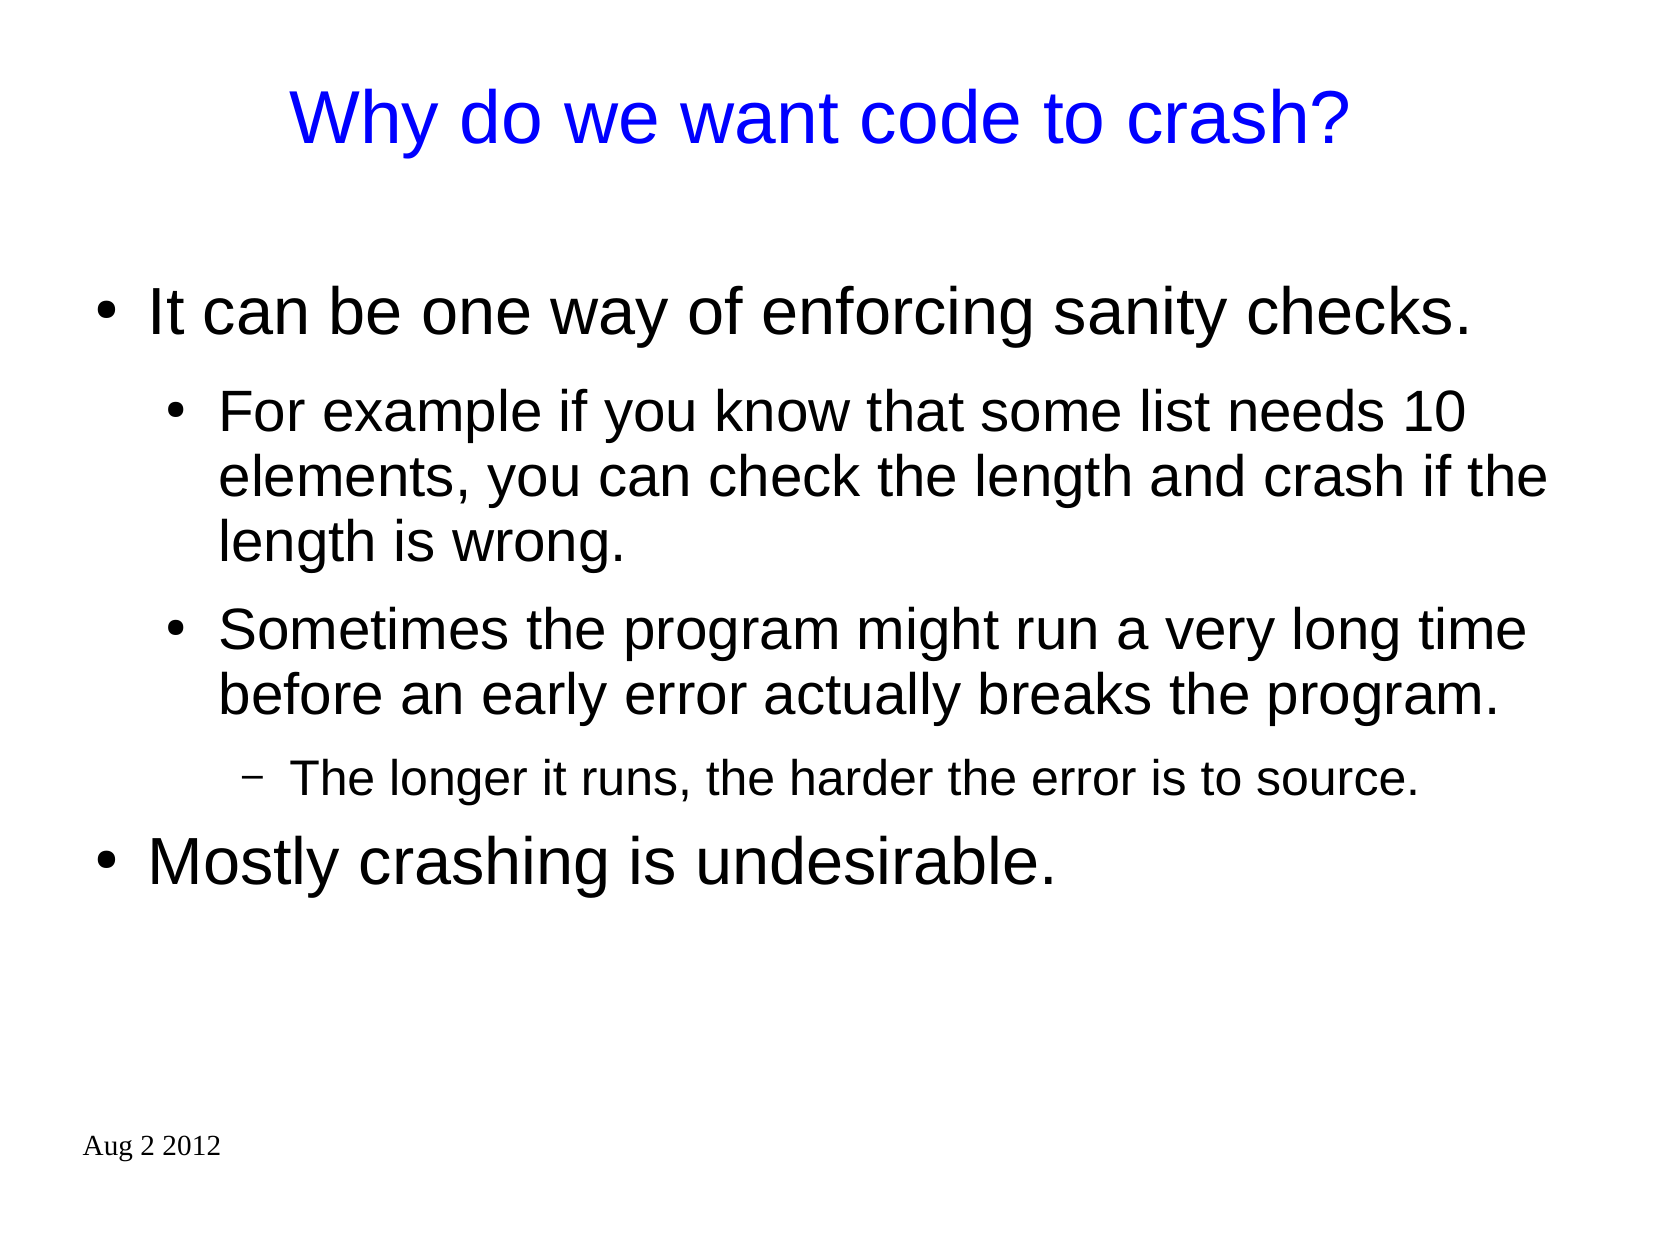

# Why do we want code to crash?
It can be one way of enforcing sanity checks.
For example if you know that some list needs 10 elements, you can check the length and crash if the length is wrong.
Sometimes the program might run a very long time before an early error actually breaks the program.
The longer it runs, the harder the error is to source.
Mostly crashing is undesirable.
Aug 2 2012